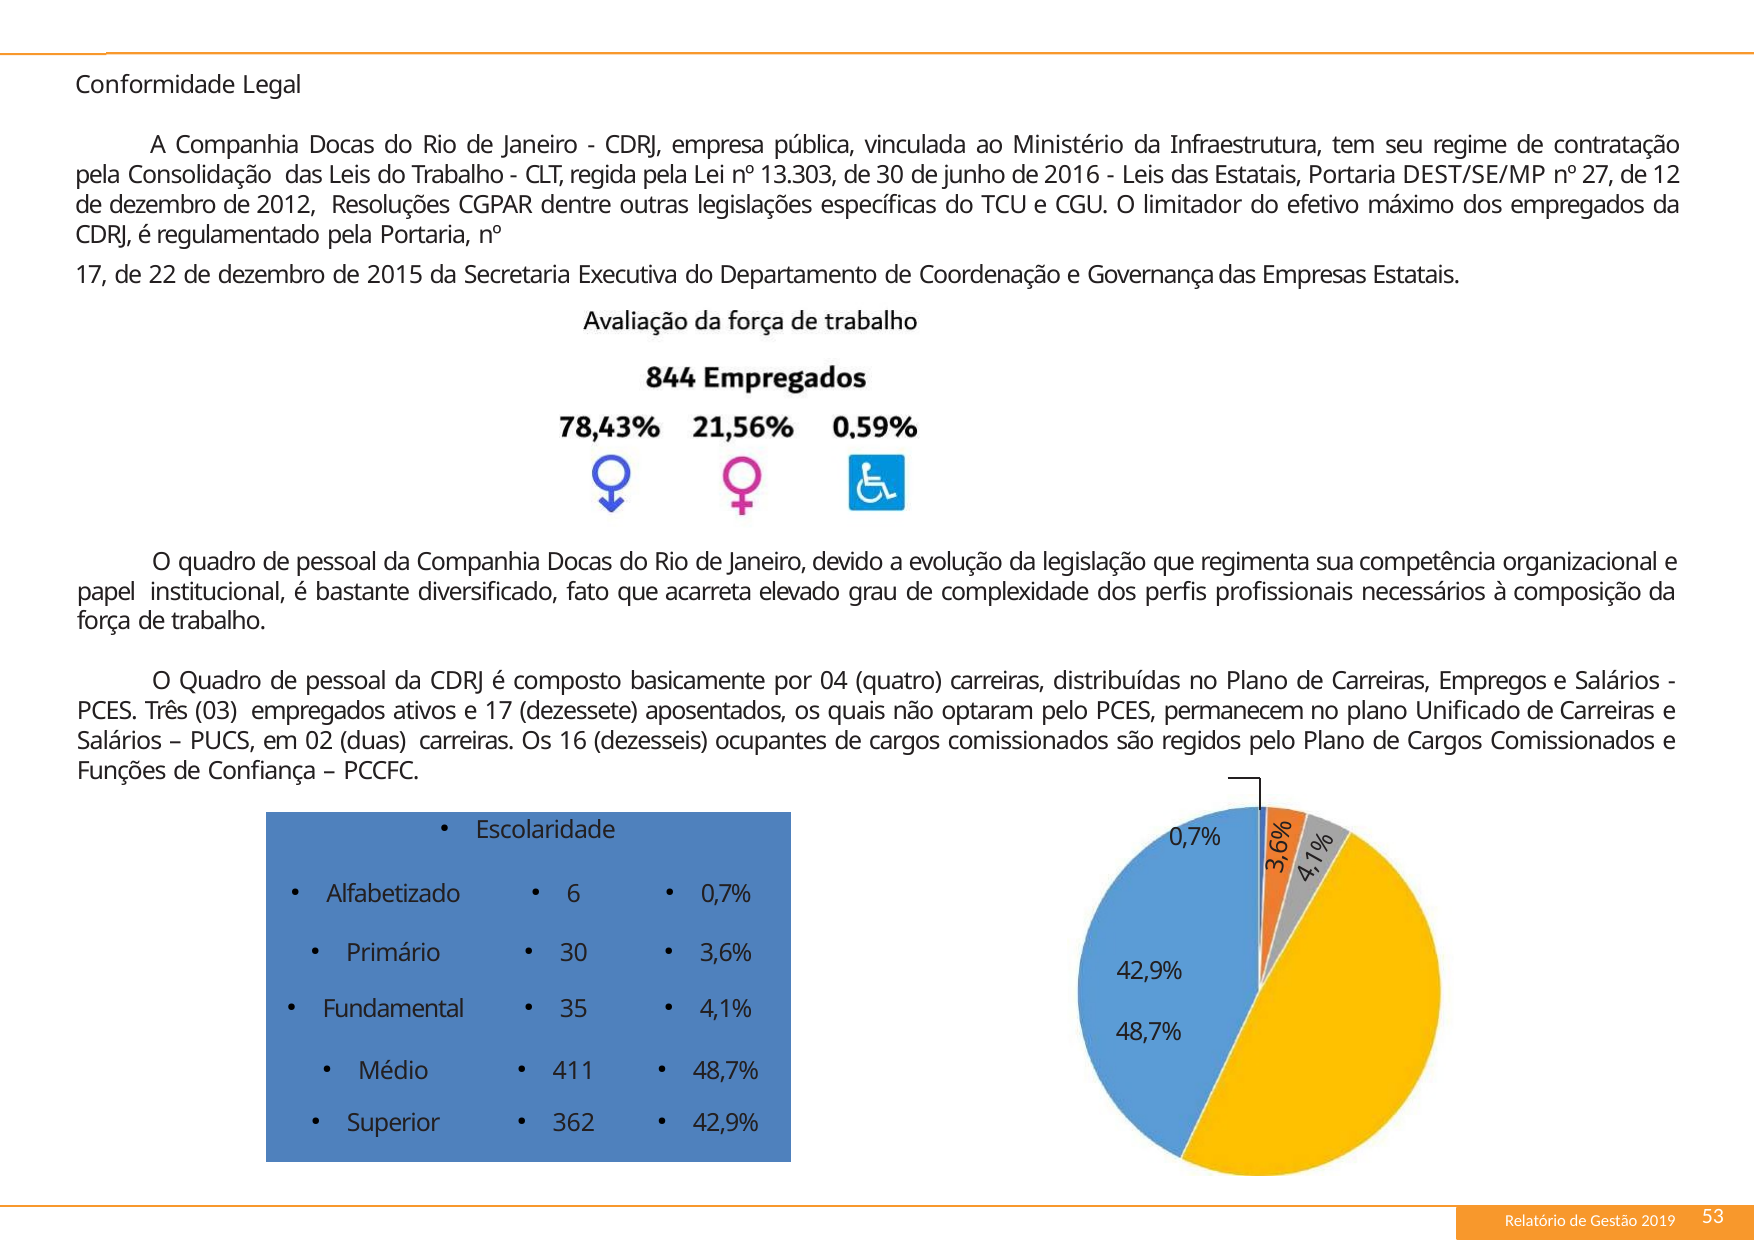

Conformidade Legal
A Companhia Docas do Rio de Janeiro - CDRJ, empresa pública, vinculada ao Ministério da Infraestrutura, tem seu regime de contratação pela Consolidação das Leis do Trabalho - CLT, regida pela Lei nº 13.303, de 30 de junho de 2016 - Leis das Estatais, Portaria DEST/SE/MP nº 27, de 12 de dezembro de 2012, Resoluções CGPAR dentre outras legislações específicas do TCU e CGU. O limitador do efetivo máximo dos empregados da CDRJ, é regulamentado pela Portaria, nº
17, de 22 de dezembro de 2015 da Secretaria Executiva do Departamento de Coordenação e Governança das Empresas Estatais.
O quadro de pessoal da Companhia Docas do Rio de Janeiro, devido a evolução da legislação que regimenta sua competência organizacional e papel institucional, é bastante diversificado, fato que acarreta elevado grau de complexidade dos perfis profissionais necessários à composição da força de trabalho.
O Quadro de pessoal da CDRJ é composto basicamente por 04 (quatro) carreiras, distribuídas no Plano de Carreiras, Empregos e Salários - PCES. Três (03) empregados ativos e 17 (dezessete) aposentados, os quais não optaram pelo PCES, permanecem no plano Unificado de Carreiras e Salários – PUCS, em 02 (duas) carreiras. Os 16 (dezesseis) ocupantes de cargos comissionados são regidos pelo Plano de Cargos Comissionados e Funções de Confiança – PCCFC.
0,7%
| Escolaridade | | |
| --- | --- | --- |
| Alfabetizado | 6 | 0,7% |
| Primário | 30 | 3,6% |
| Fundamental | 35 | 4,1% |
| Médio | 411 | 48,7% |
| Superior | 362 | 42,9% |
3,6%
4,1%
42,9%
48,7%
53
Relatório de Gestão 2019